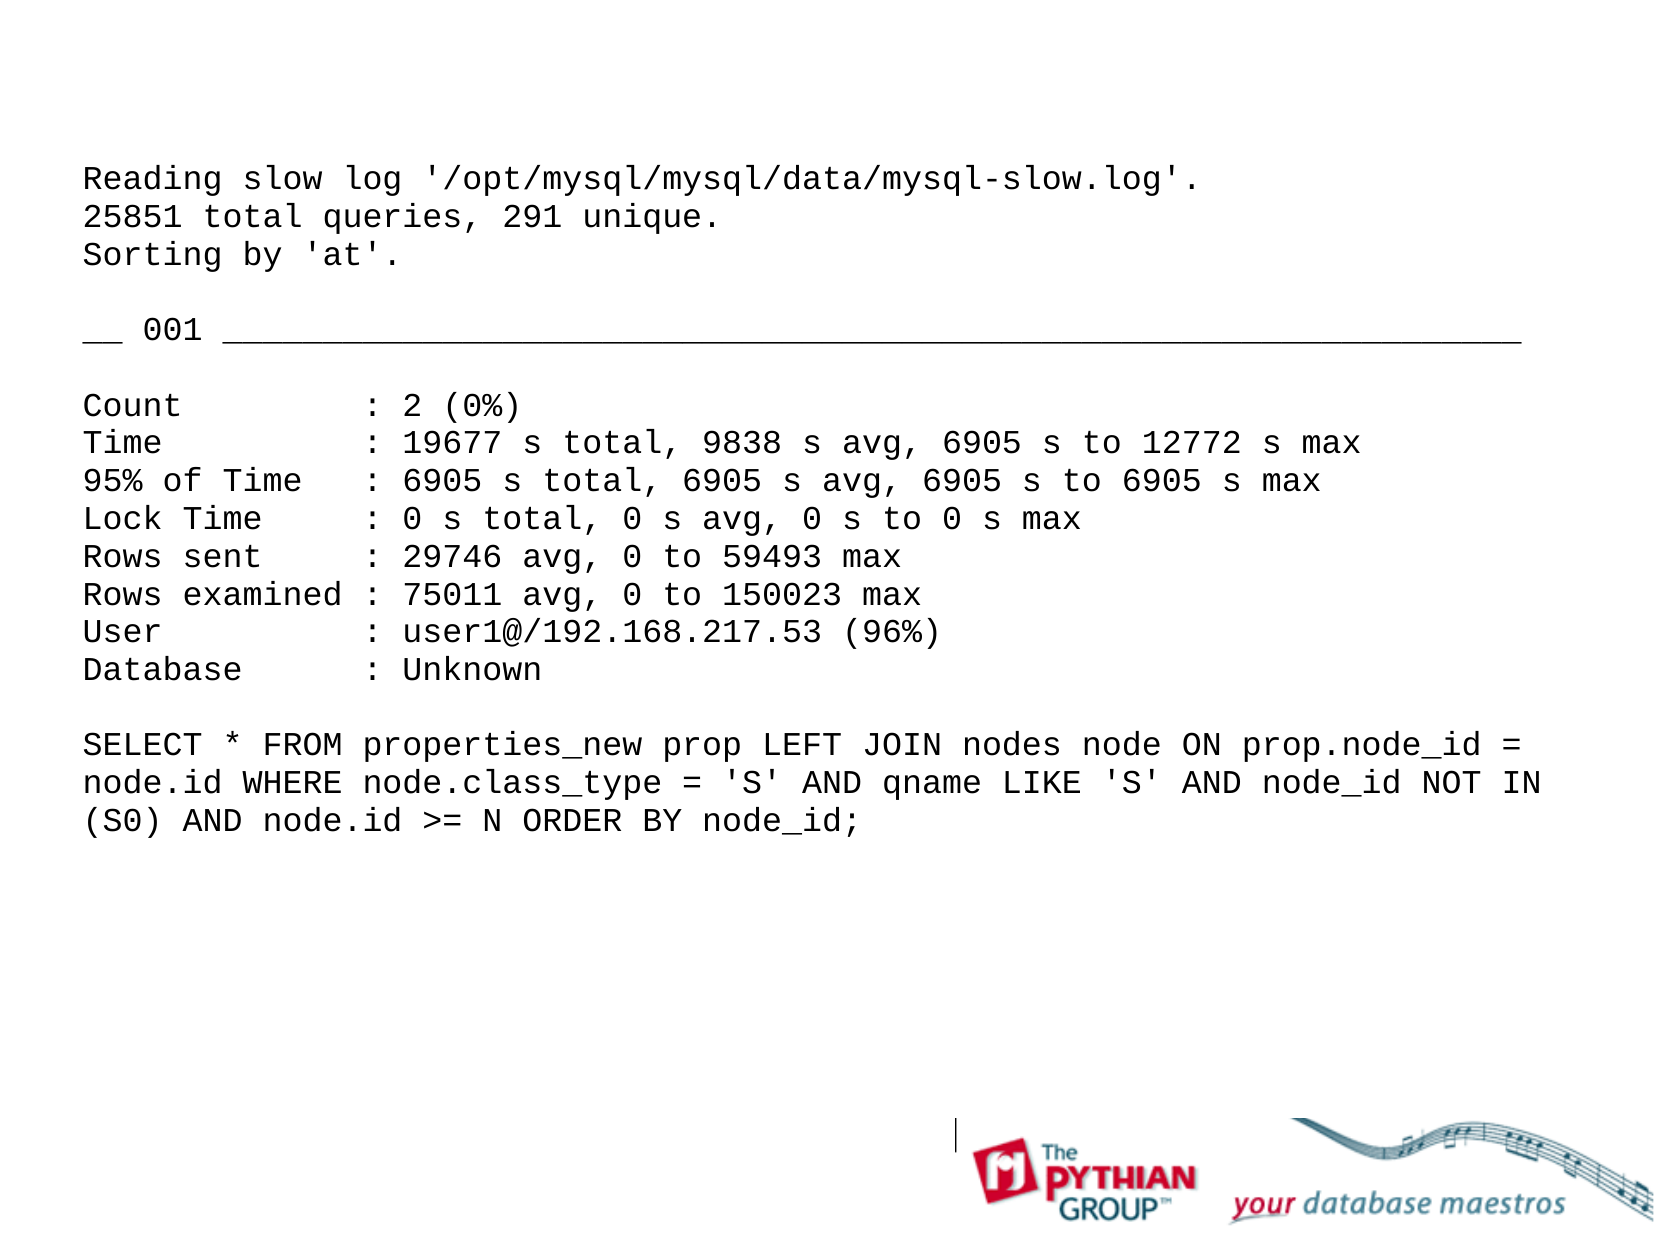

# Reading slow log '/opt/mysql/mysql/data/mysql-slow.log'.
25851 total queries, 291 unique.
Sorting by 'at'.
__ 001 _________________________________________________________________
Count : 2 (0%)
Time : 19677 s total, 9838 s avg, 6905 s to 12772 s max
95% of Time : 6905 s total, 6905 s avg, 6905 s to 6905 s max
Lock Time : 0 s total, 0 s avg, 0 s to 0 s max
Rows sent : 29746 avg, 0 to 59493 max
Rows examined : 75011 avg, 0 to 150023 max
User : user1@/192.168.217.53 (96%)
Database : Unknown
SELECT * FROM properties_new prop LEFT JOIN nodes node ON prop.node_id = node.id WHERE node.class_type = 'S' AND qname LIKE 'S' AND node_id NOT IN (S0) AND node.id >= N ORDER BY node_id;